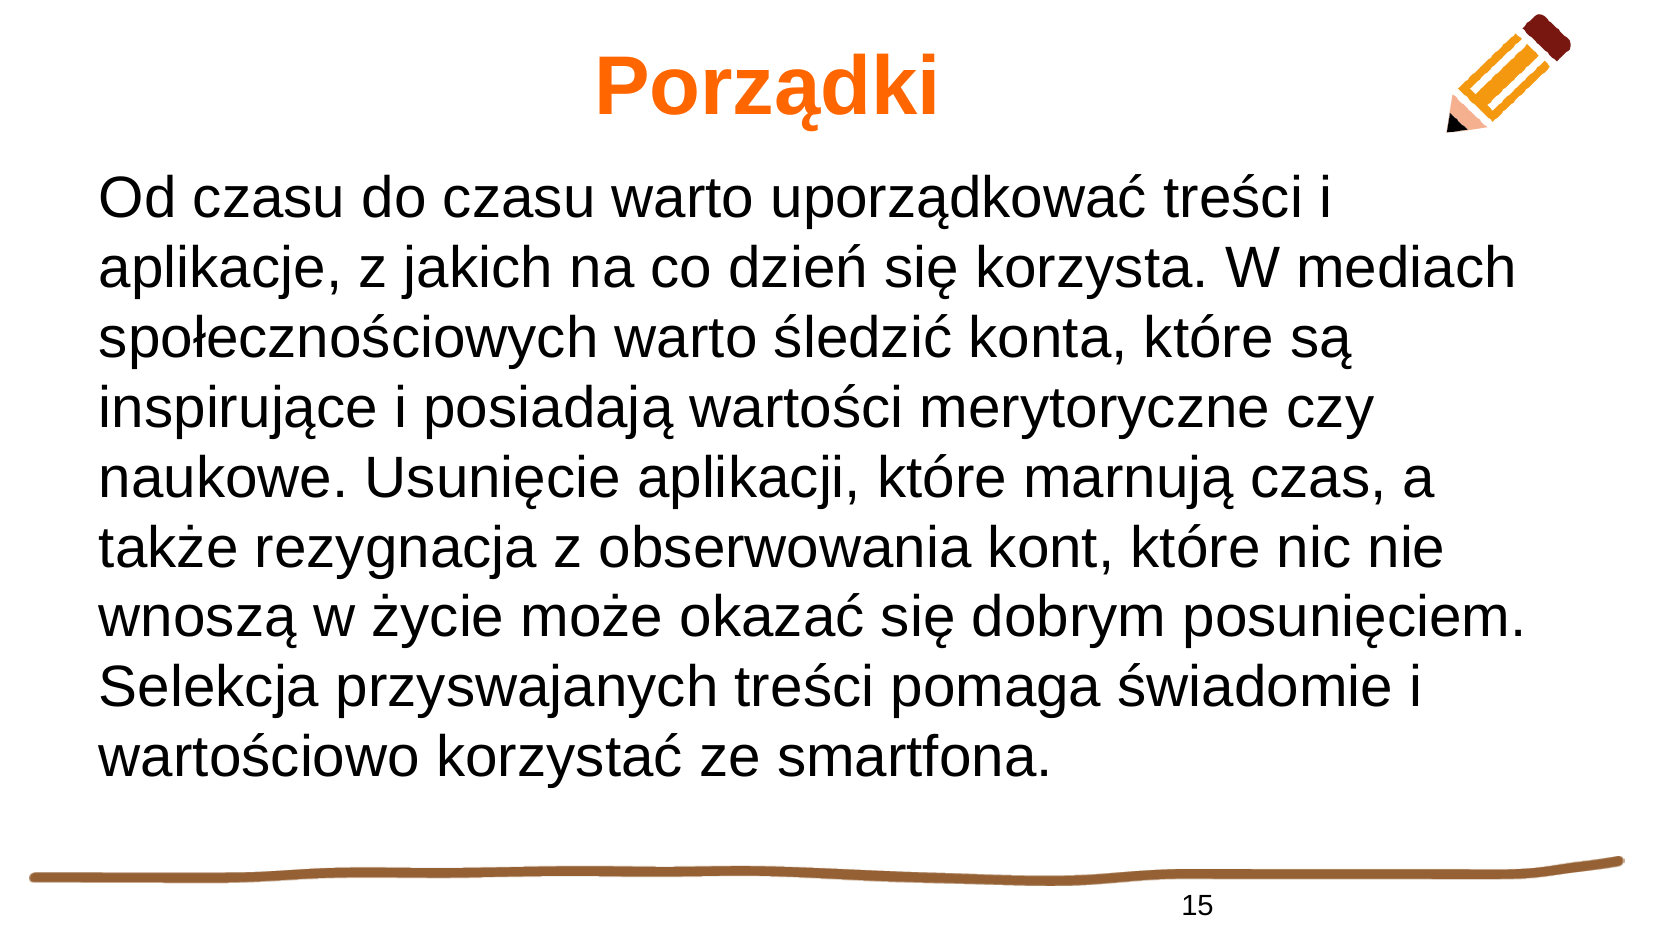

# Porządki
Od czasu do czasu warto uporządkować treści i aplikacje, z jakich na co dzień się korzysta. W mediach społecznościowych warto śledzić konta, które są inspirujące i posiadają wartości merytoryczne czy naukowe. Usunięcie aplikacji, które marnują czas, a także rezygnacja z obserwowania kont, które nic nie wnoszą w życie może okazać się dobrym posunięciem. Selekcja przyswajanych treści pomaga świadomie i wartościowo korzystać ze smartfona.